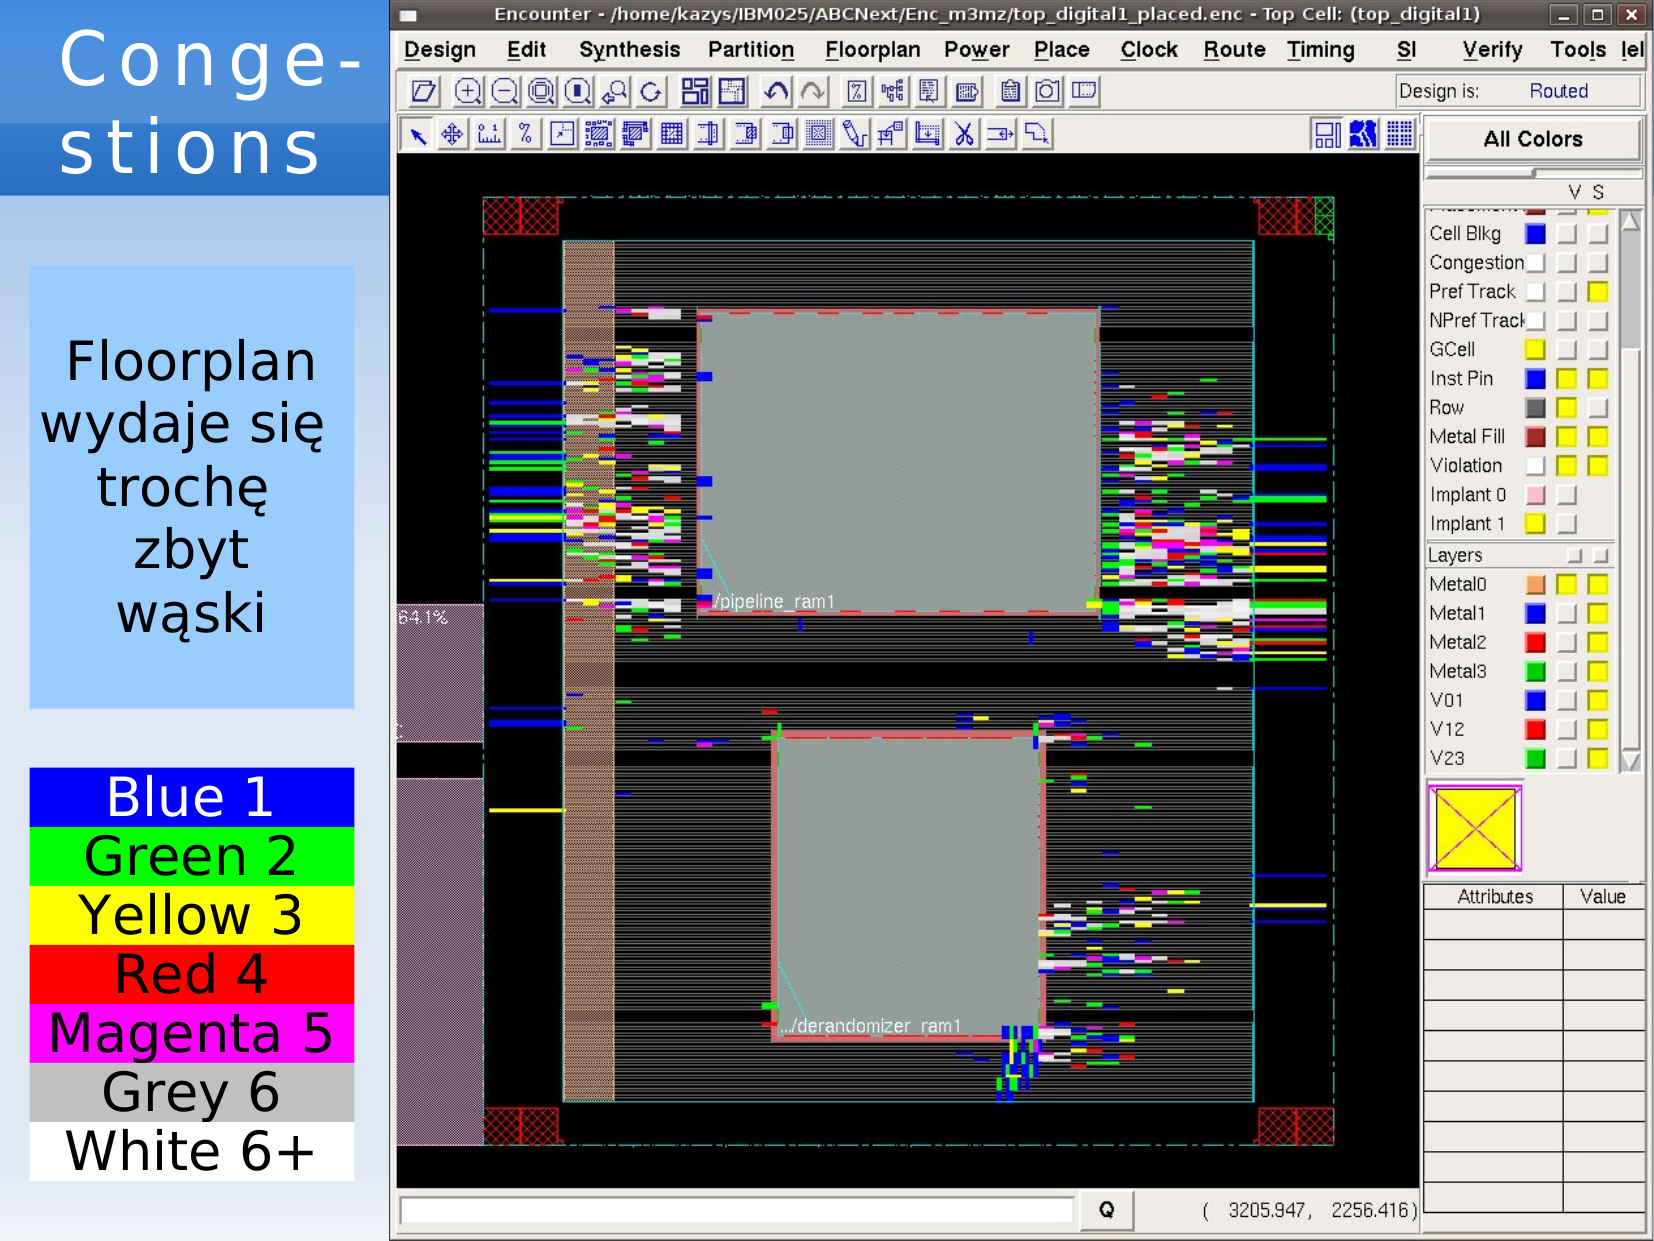

# Conge- stions
Floorplan
wydaje się
trochę
zbyt
wąski
Blue 1
Green 2
Yellow 3
Red 4
Magenta 5
Grey 6
White 6+